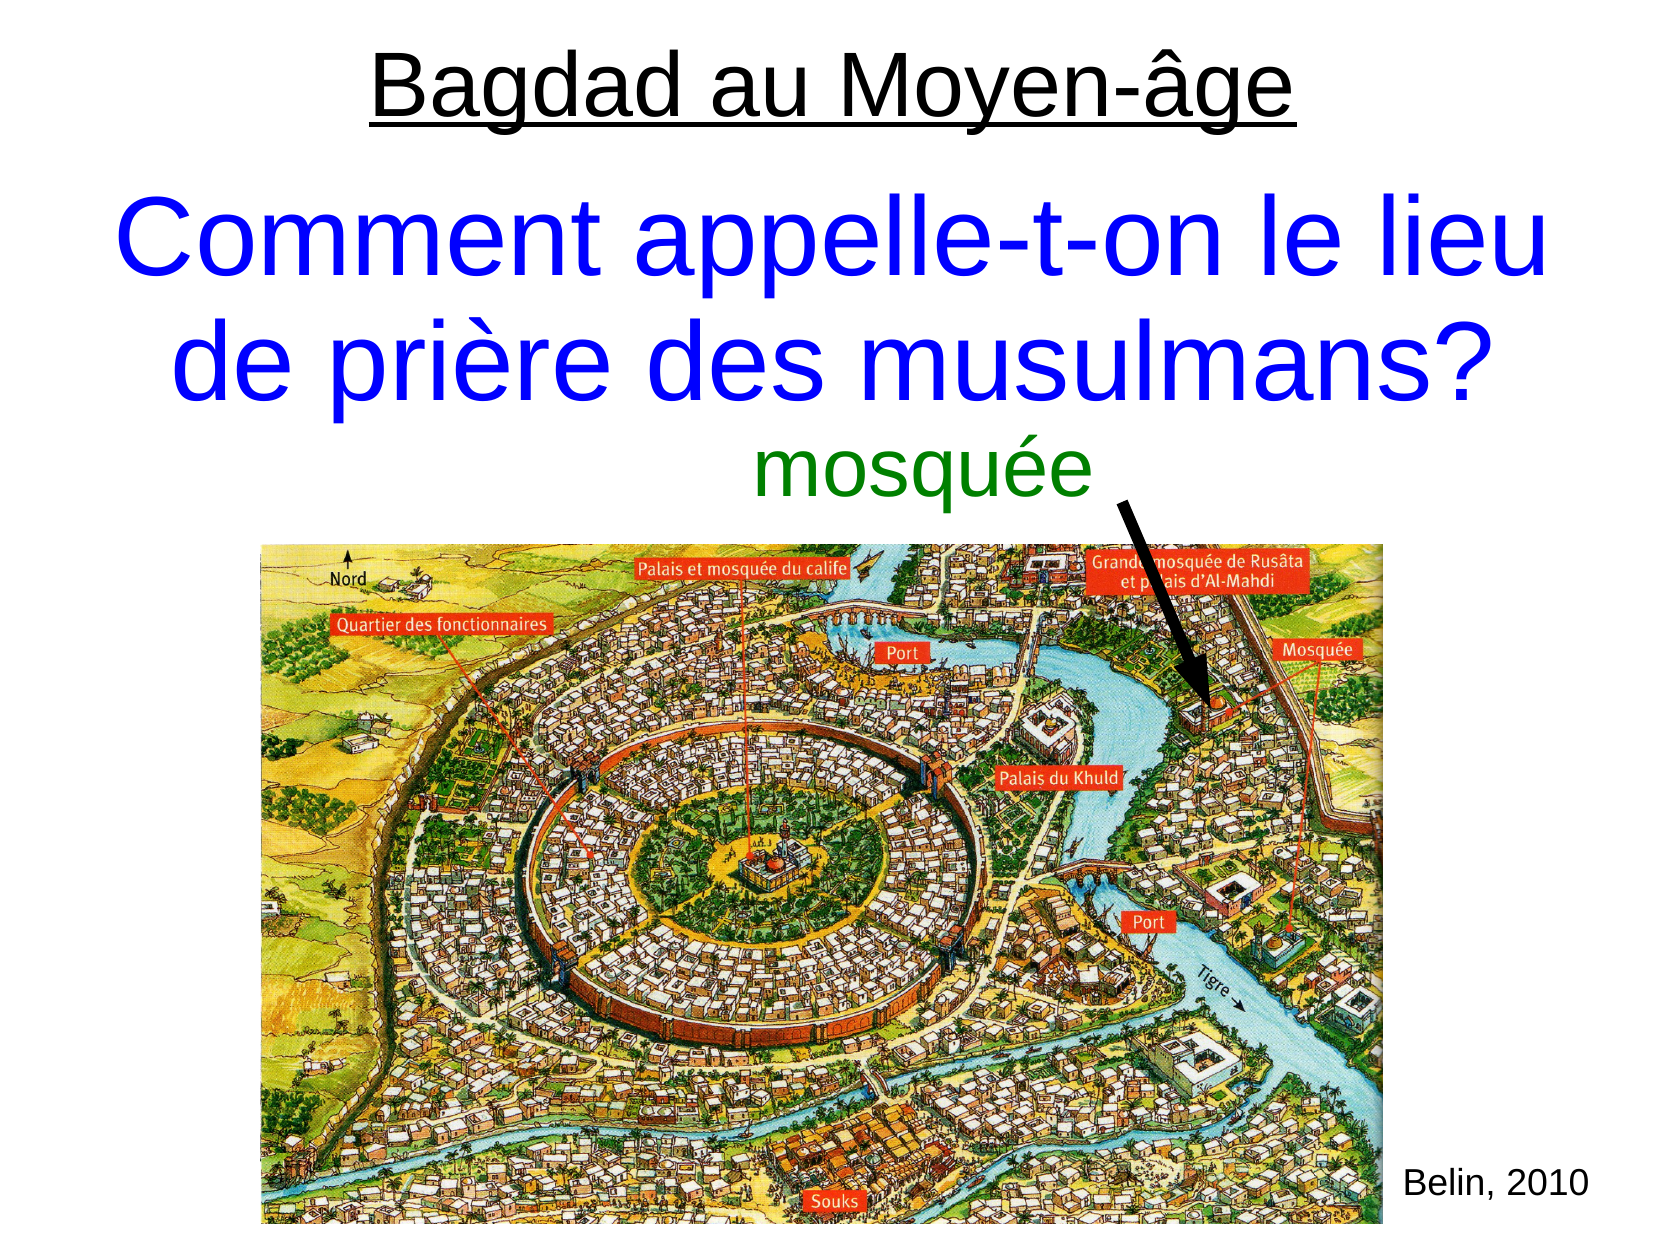

Bagdad au Moyen-âge
# Comment appelle-t-on le lieu de prière des musulmans?
mosquée
Belin, 2010